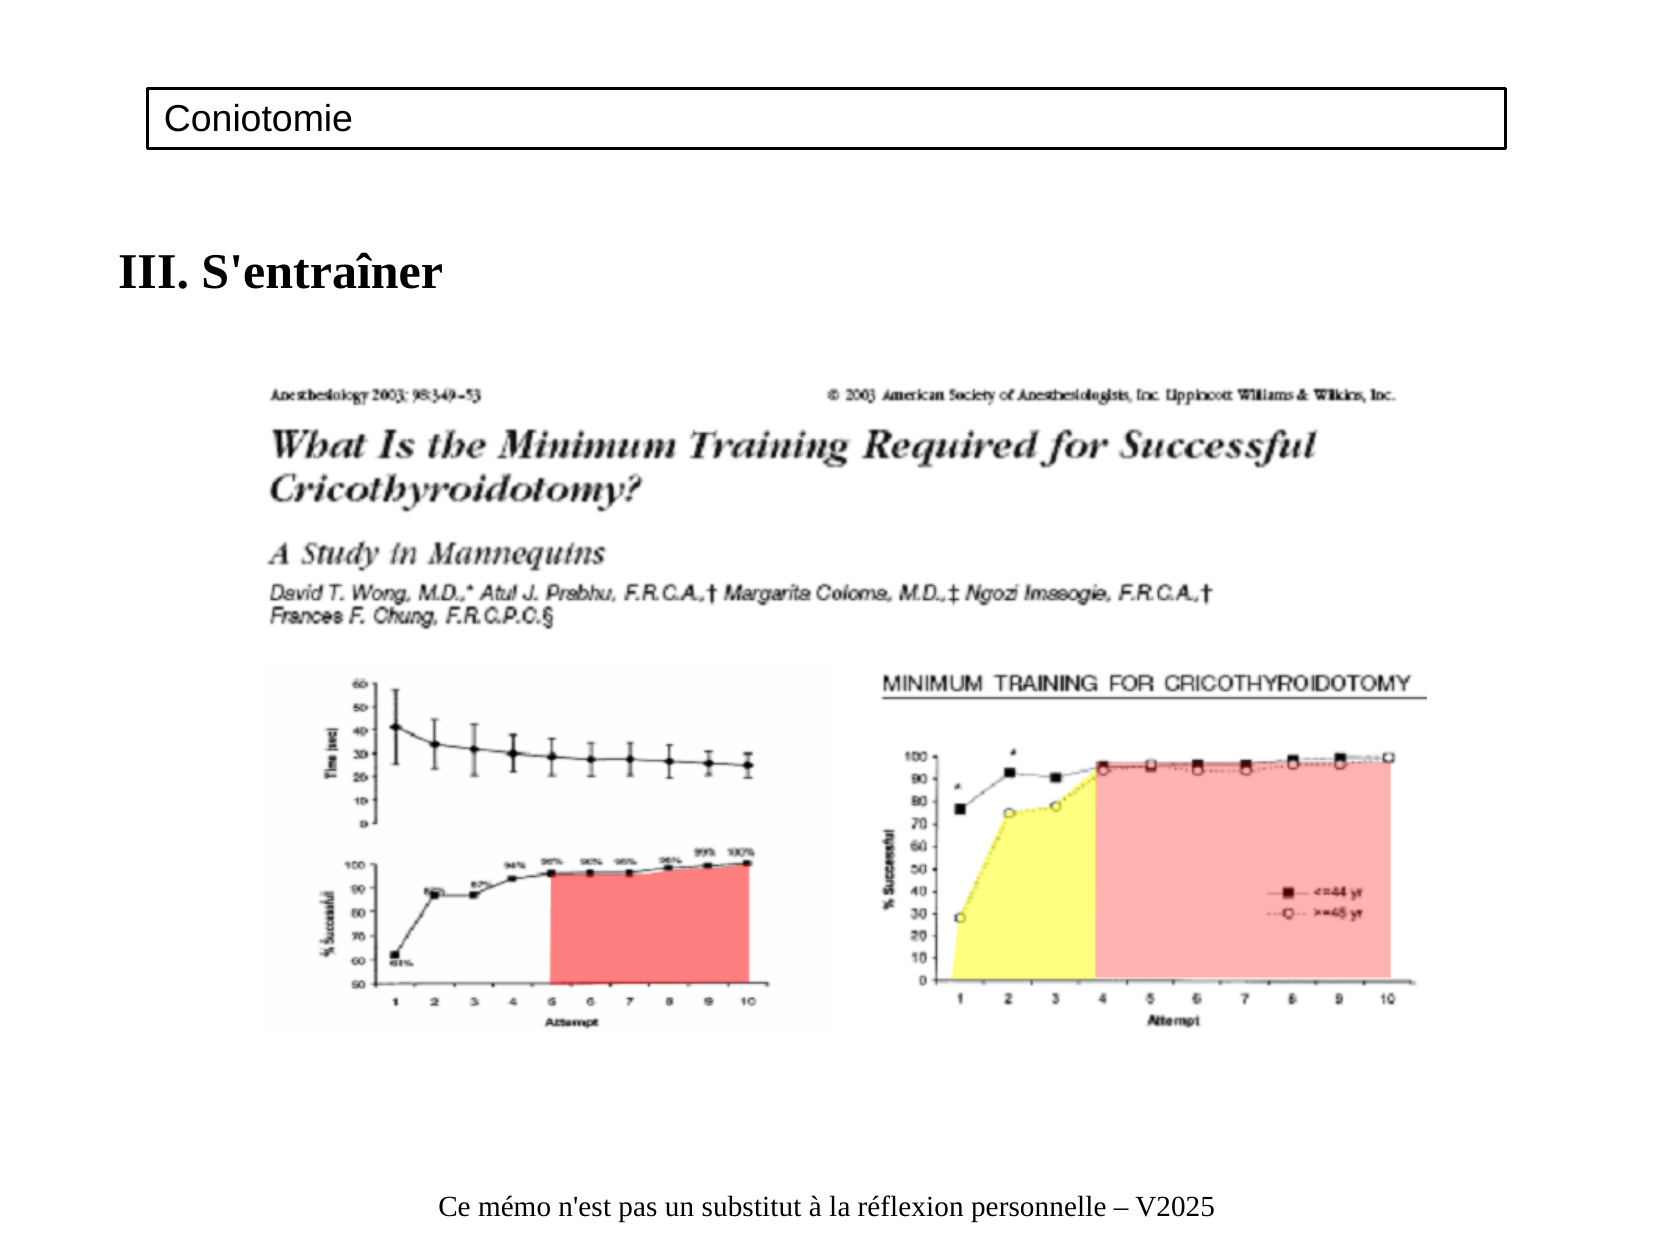

Coniotomie
III. S'entraîner
Ce mémo n'est pas un substitut à la réflexion personnelle – V2025